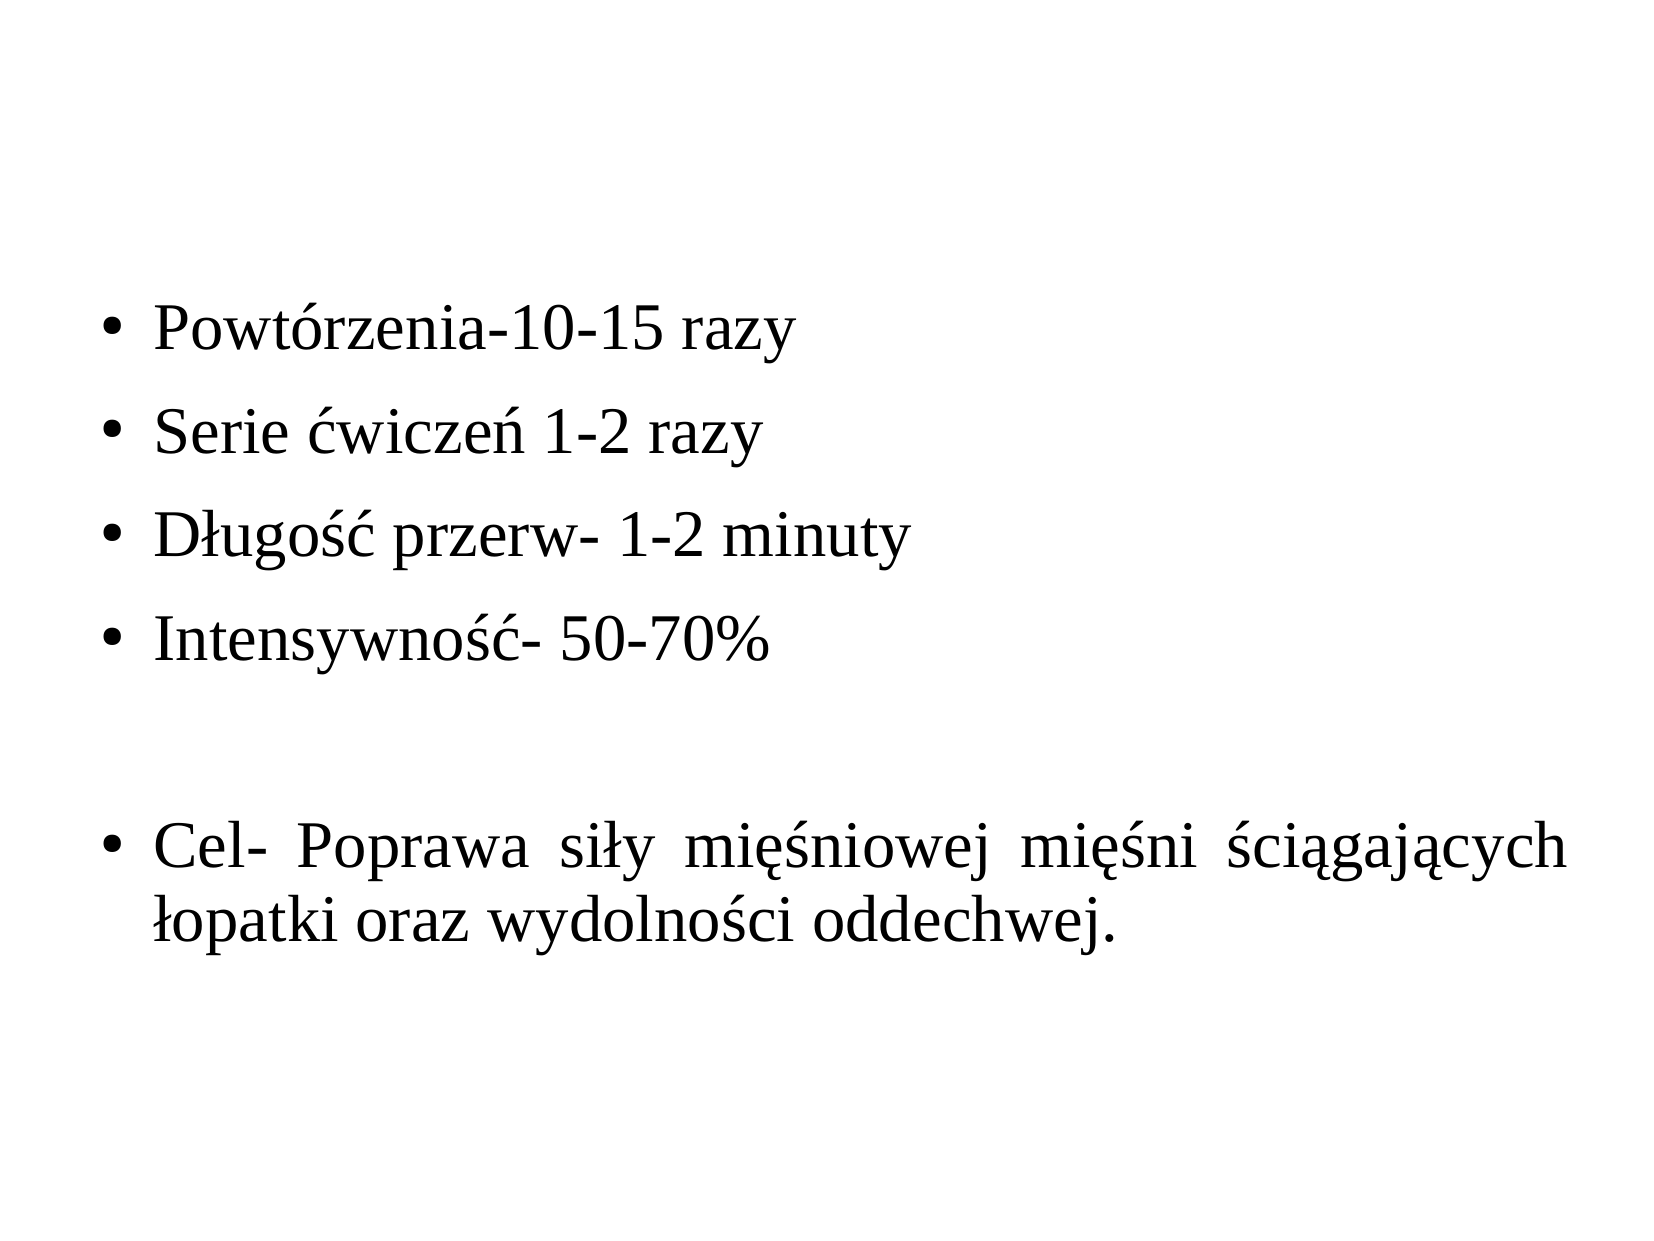

#
Powtórzenia-10-15 razy
Serie ćwiczeń 1-2 razy
Długość przerw- 1-2 minuty
Intensywność- 50-70%
Cel- Poprawa siły mięśniowej mięśni ściągających łopatki oraz wydolności oddechwej.